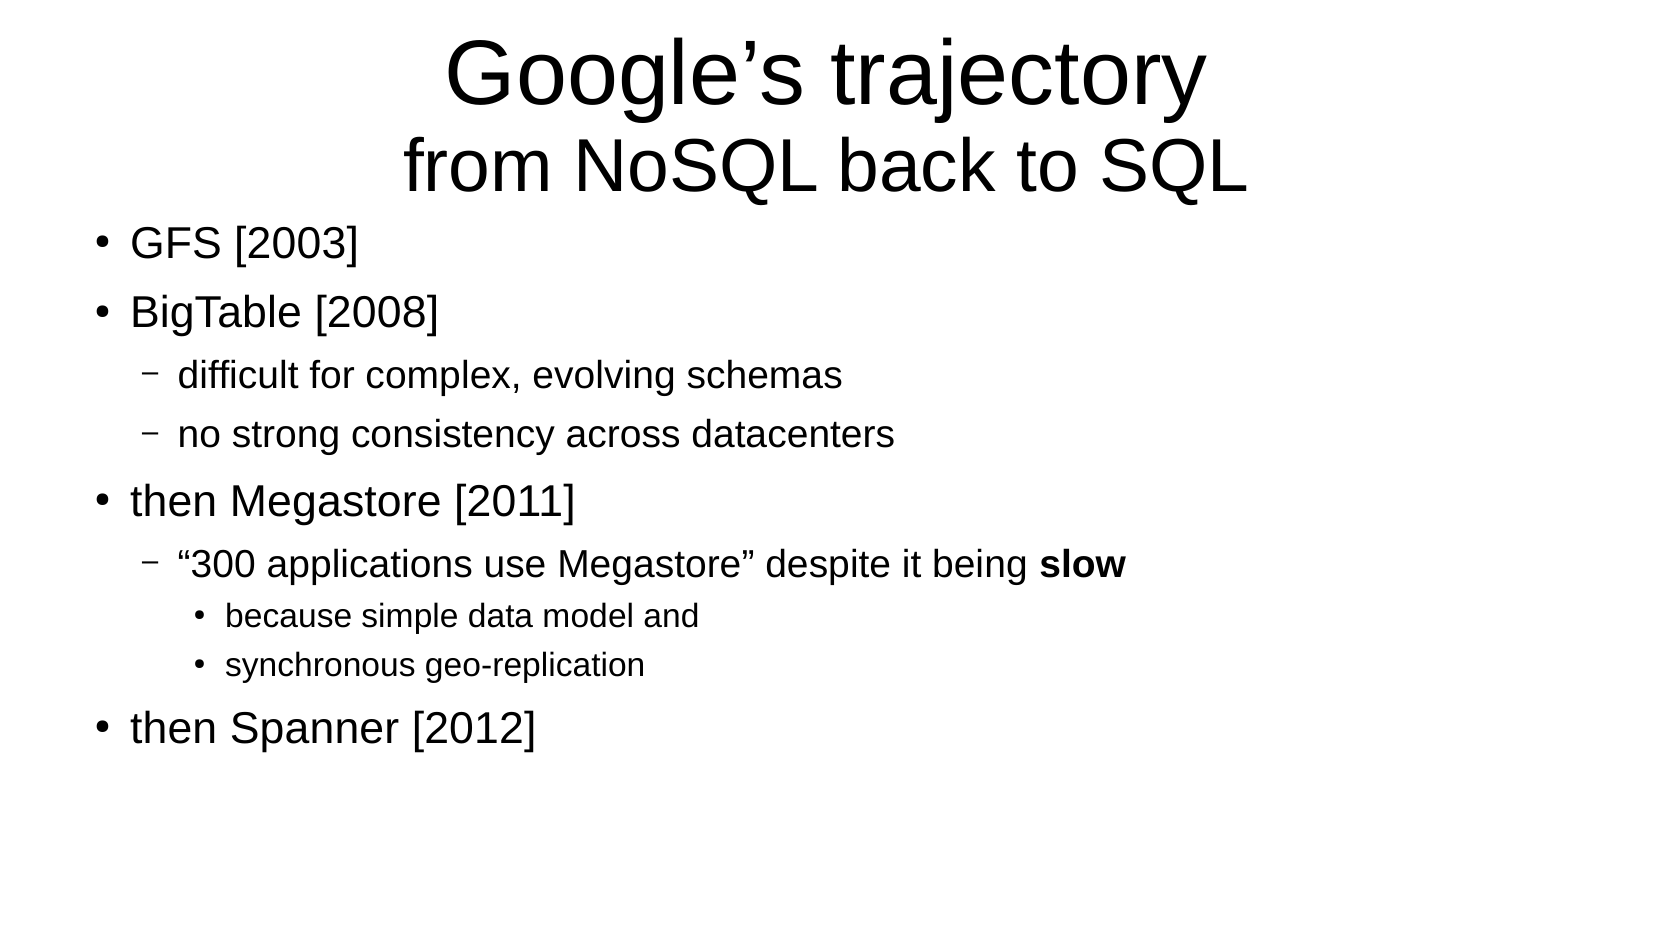

# Google’s trajectory from NoSQL back to SQL
GFS [2003]
BigTable [2008]
difficult for complex, evolving schemas
no strong consistency across datacenters
then Megastore [2011]
“300 applications use Megastore” despite it being slow
because simple data model and
synchronous geo-replication
then Spanner [2012]